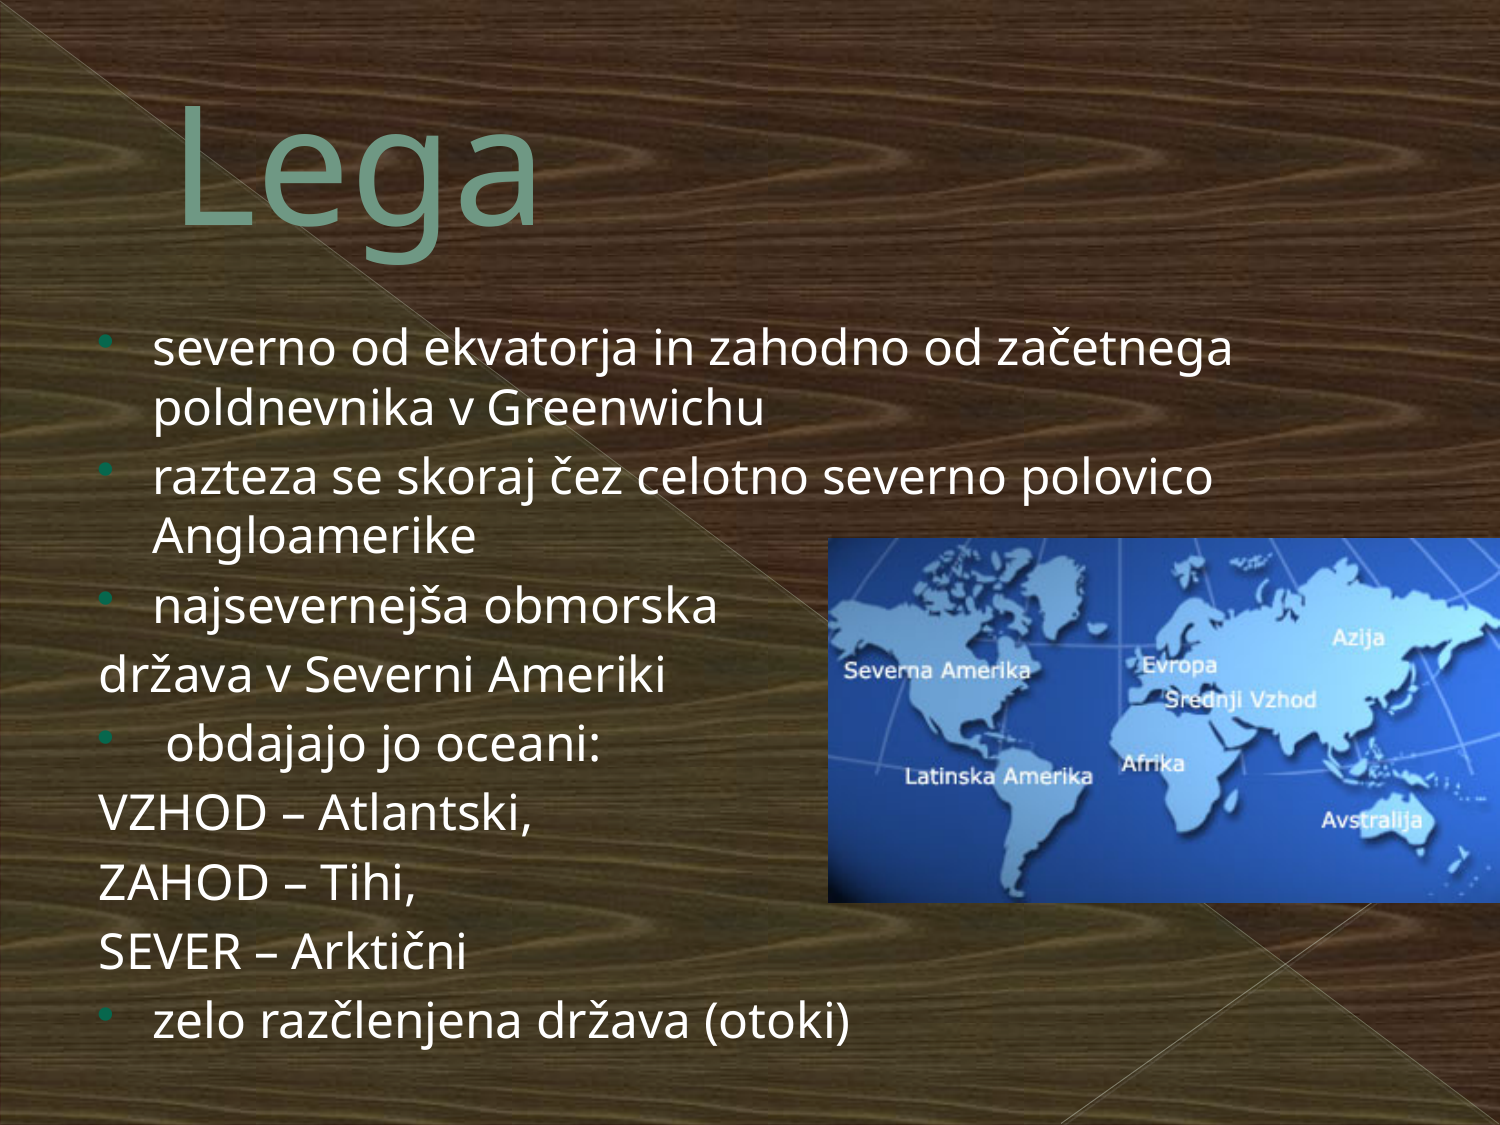

Lega
# severno od ekvatorja in zahodno od začetnega poldnevnika v Greenwichu
razteza se skoraj čez celotno severno polovico Angloamerike
najsevernejša obmorska
država v Severni Ameriki
 obdajajo jo oceani:
VZHOD – Atlantski,
ZAHOD – Tihi,
SEVER – Arktični
zelo razčlenjena država (otoki)